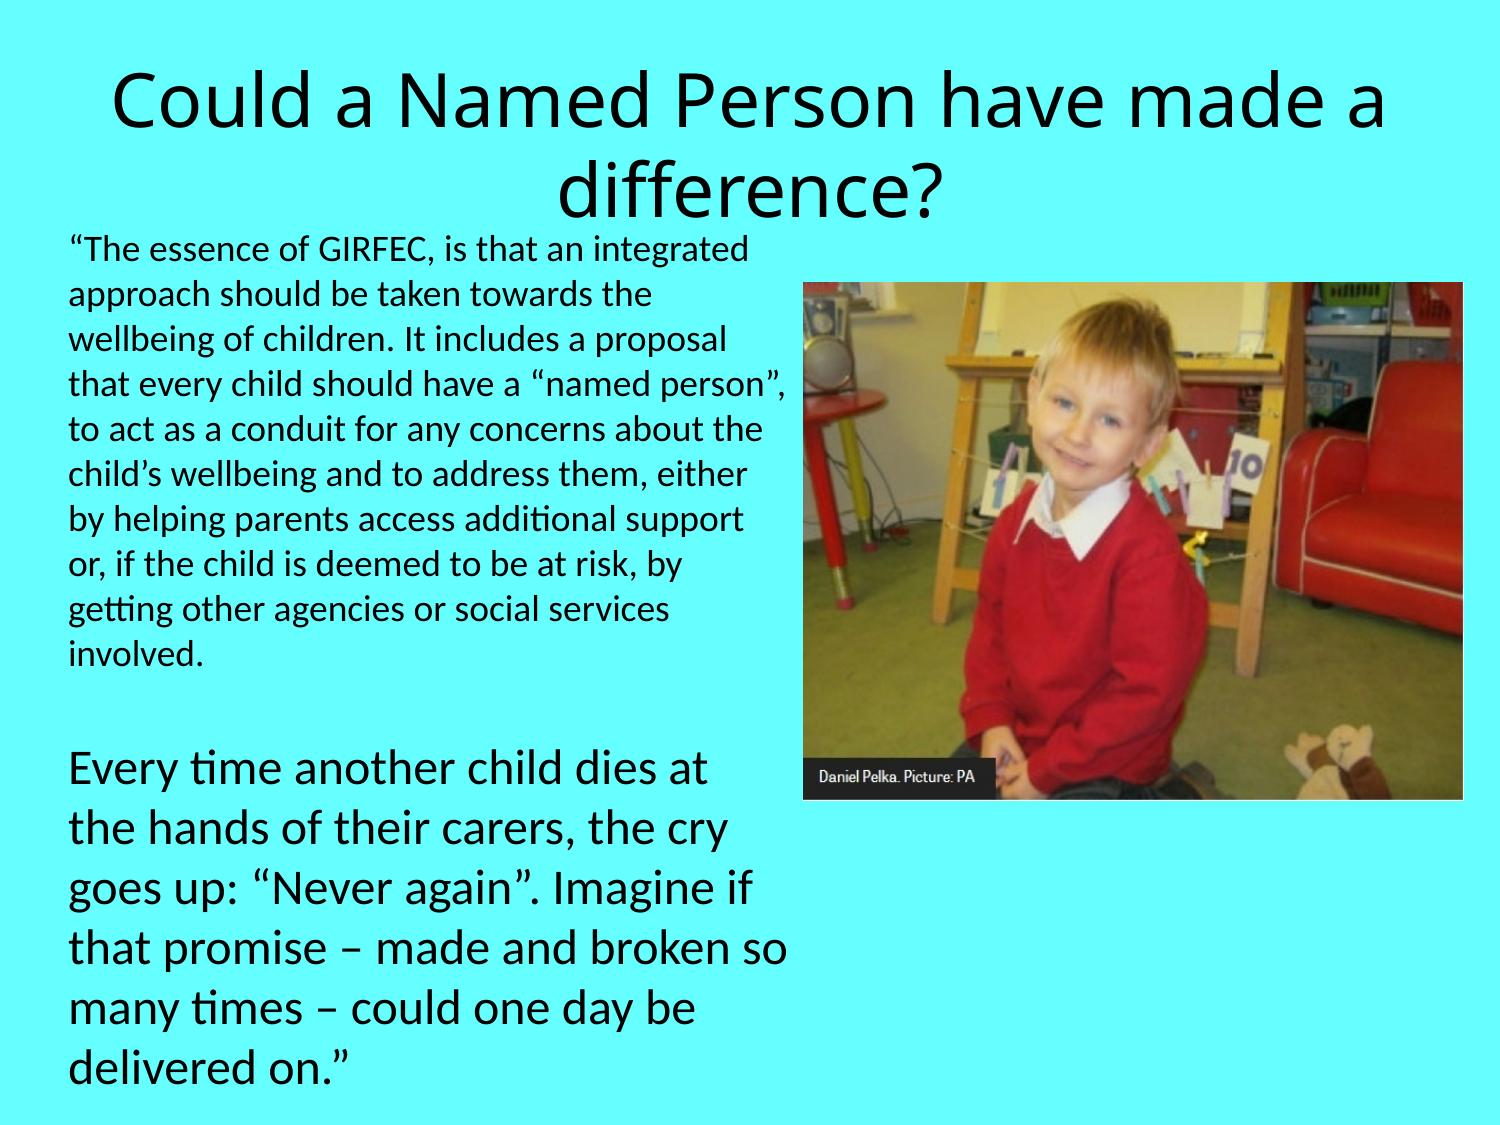

# Could a Named Person have made a difference?
“The essence of GIRFEC, is that an integrated approach should be taken towards the wellbeing of children. It includes a proposal that every child should have a “named person”, to act as a conduit for any concerns about the child’s wellbeing and to address them, either by helping parents access additional support or, if the child is deemed to be at risk, by getting other agencies or social services involved.
Every time another child dies at the hands of their carers, the cry goes up: “Never again”. Imagine if that promise – made and broken so many times – could one day be delivered on.”